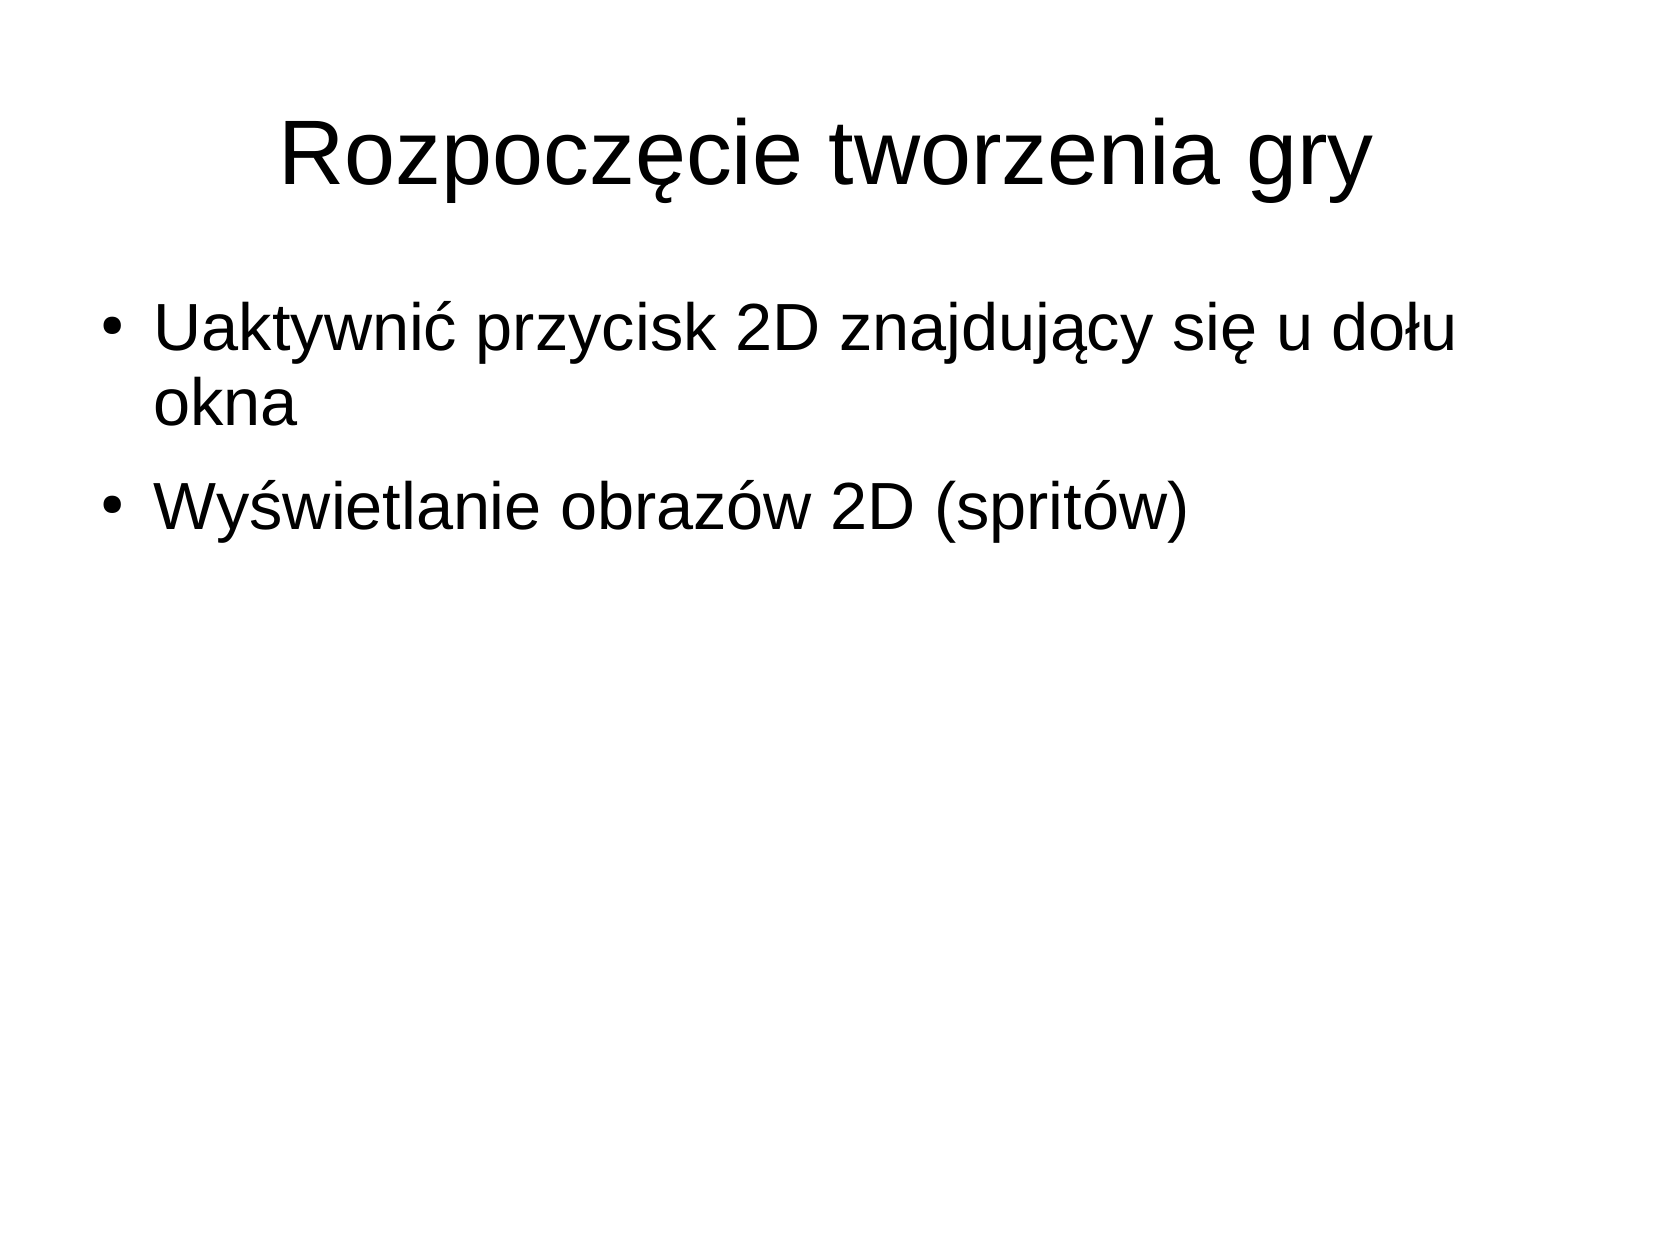

# Rozpoczęcie tworzenia gry
Uaktywnić przycisk 2D znajdujący się u dołu okna
Wyświetlanie obrazów 2D (spritów)